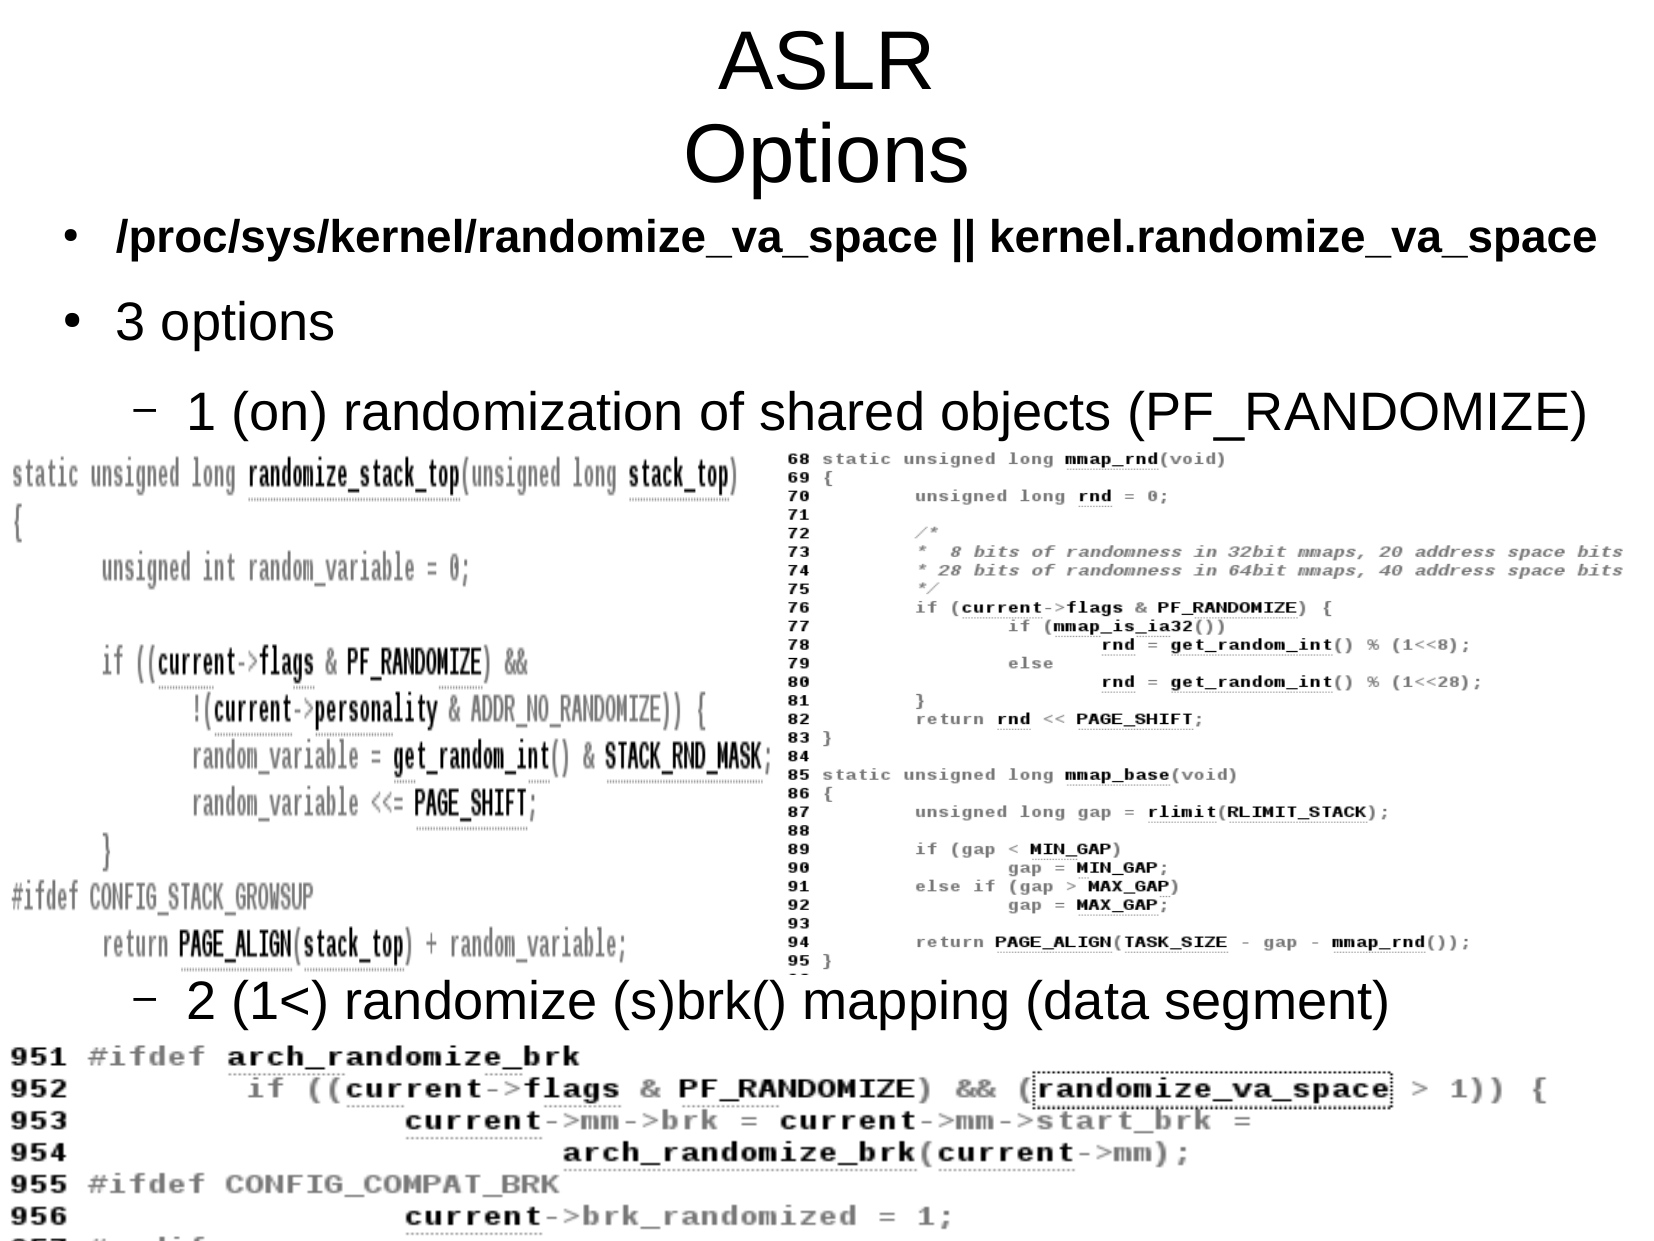

# ASLR Options
/proc/sys/kernel/randomize_va_space || kernel.randomize_va_space
3 options
1 (on) randomization of shared objects (PF_RANDOMIZE)
2 (1<) randomize (s)brk() mapping (data segment)